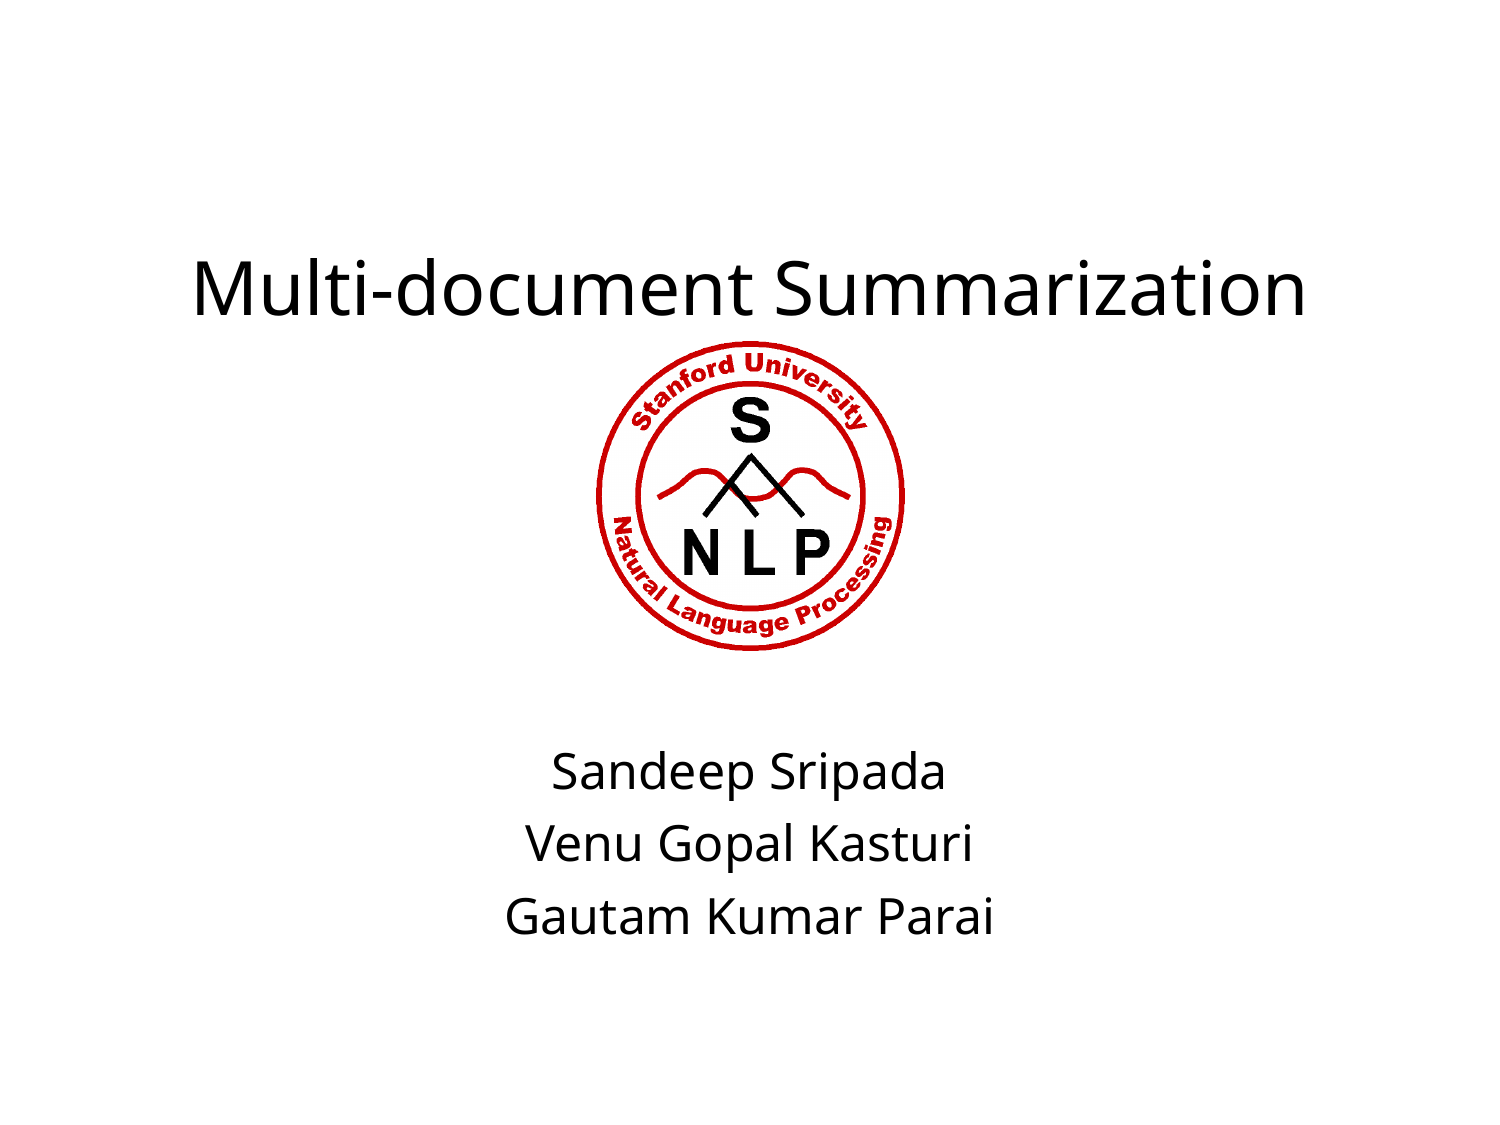

# Multi-document Summarization
Sandeep Sripada
Venu Gopal Kasturi
Gautam Kumar Parai